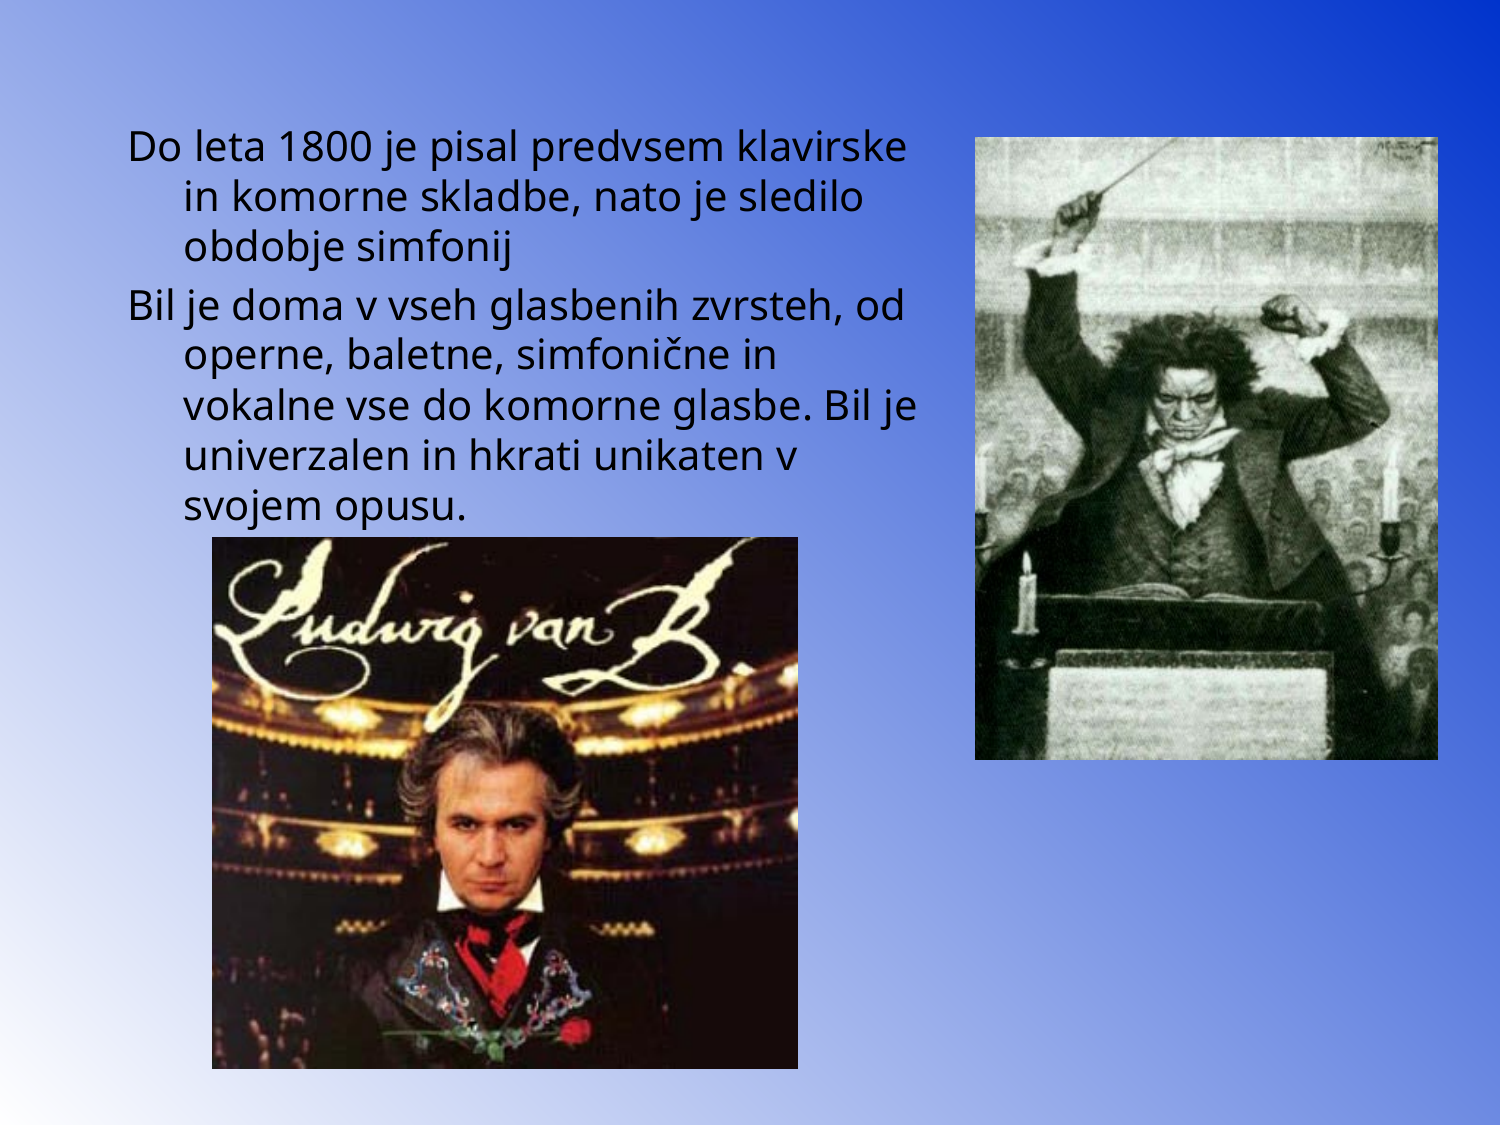

# Do leta 1800 je pisal predvsem klavirske in komorne skladbe, nato je sledilo obdobje simfonij
Bil je doma v vseh glasbenih zvrsteh, od operne, baletne, simfonične in vokalne vse do komorne glasbe. Bil je univerzalen in hkrati unikaten v svojem opusu.